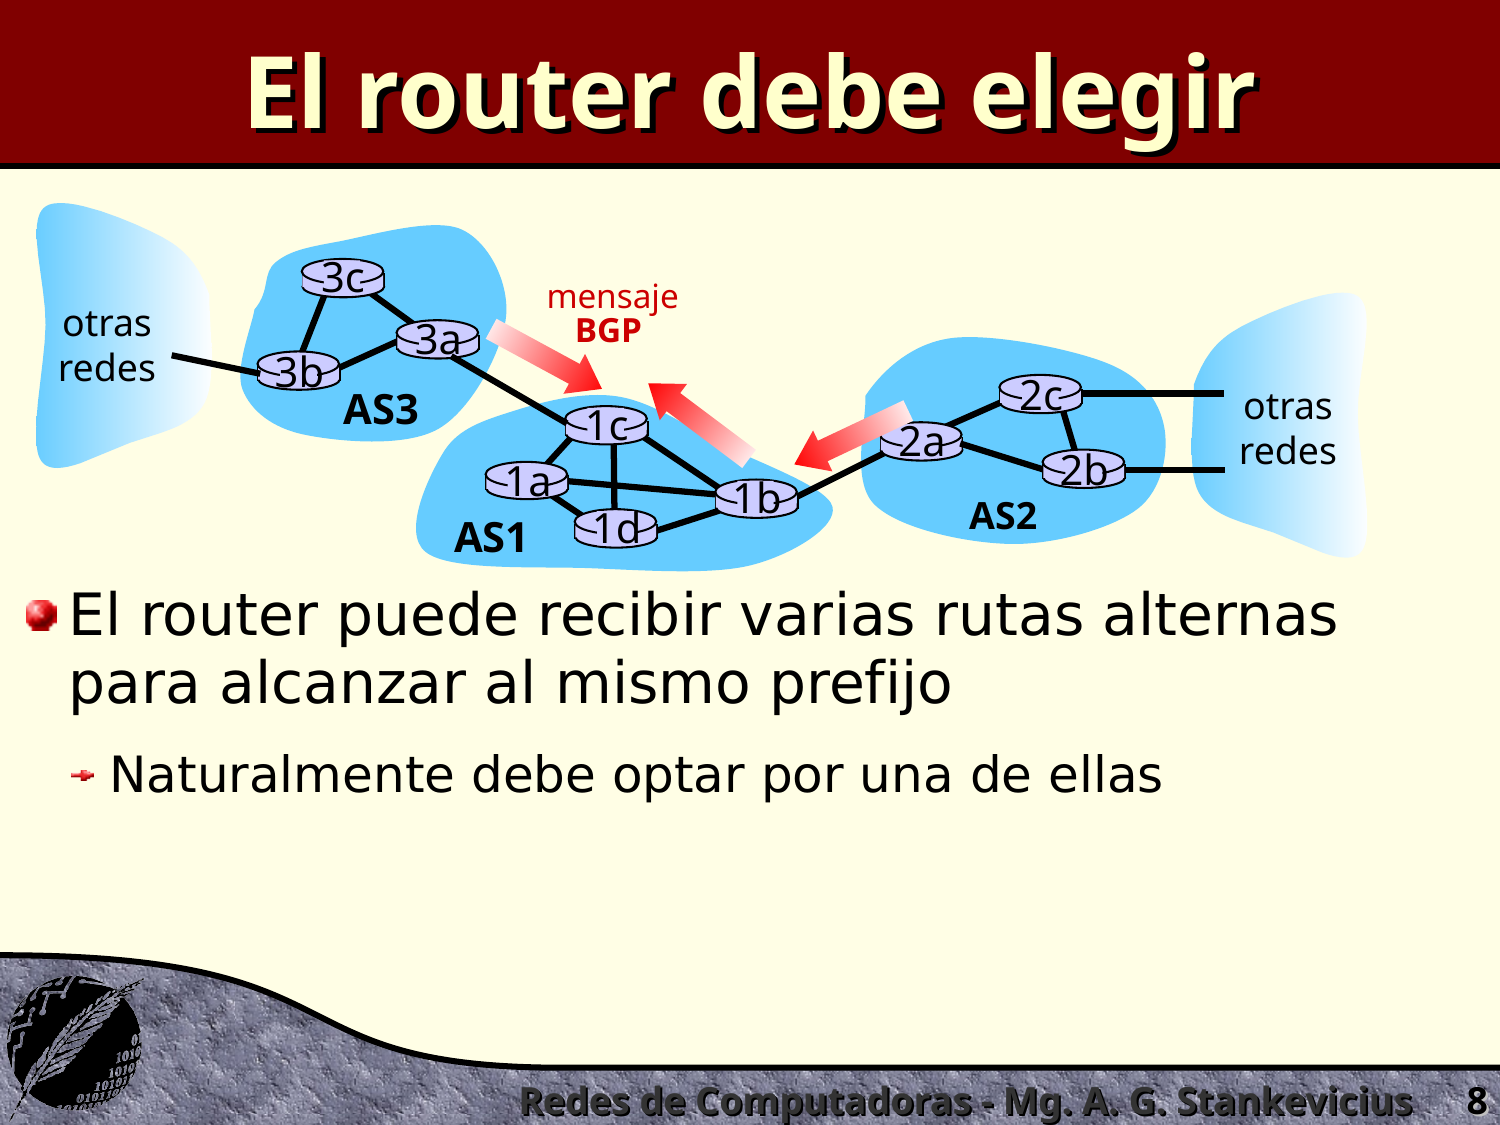

# El router debe elegir
El router puede recibir varias rutas alternas para alcanzar al mismo prefijo
Naturalmente debe optar por una de ellas
3c
mensaje
BGP
otras
redes
3a
3b
2c
otras
redes
AS3
1c
1a
1b
1d
AS1
2a
2b
AS2
8